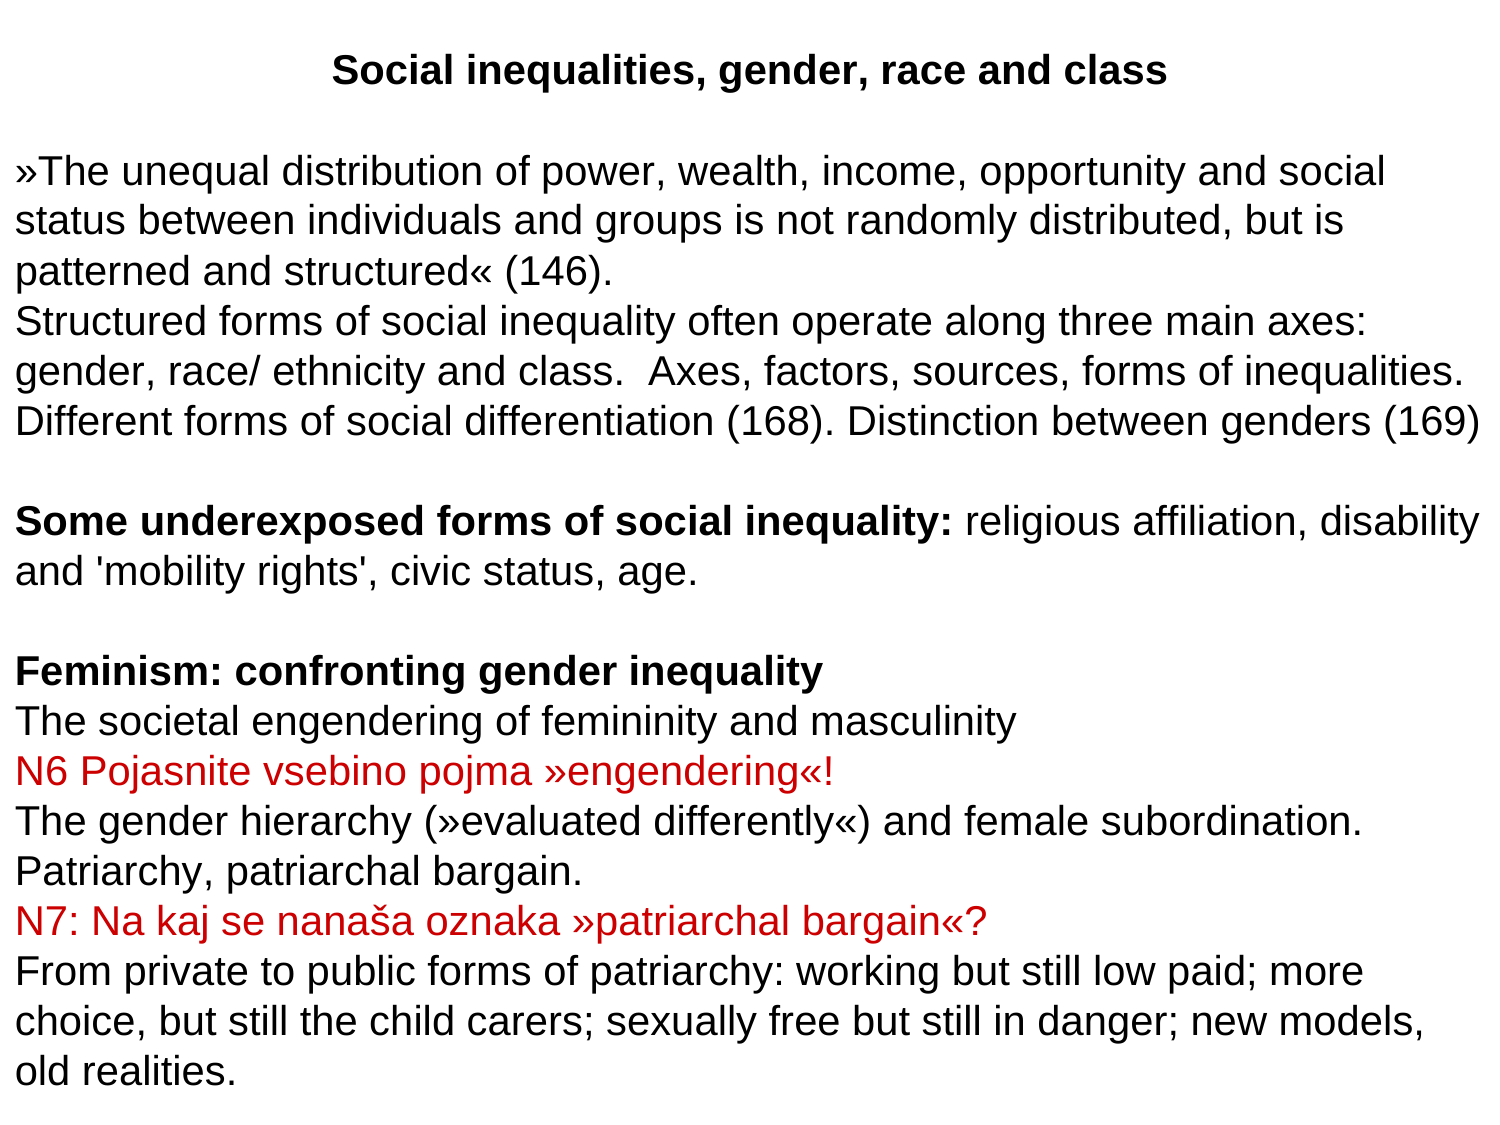

Social inequalities, gender, race and class
»The unequal distribution of power, wealth, income, opportunity and social status between individuals and groups is not randomly distributed, but is patterned and structured« (146).
Structured forms of social inequality often operate along three main axes: gender, race/ ethnicity and class. Axes, factors, sources, forms of inequalities. Different forms of social differentiation (168). Distinction between genders (169)
Some underexposed forms of social inequality: religious affiliation, disability and 'mobility rights', civic status, age.
Feminism: confronting gender inequality
The societal engendering of femininity and masculinity
N6 Pojasnite vsebino pojma »engendering«!
The gender hierarchy (»evaluated differently«) and female subordination. Patriarchy, patriarchal bargain.
N7: Na kaj se nanaša oznaka »patriarchal bargain«?
From private to public forms of patriarchy: working but still low paid; more choice, but still the child carers; sexually free but still in danger; new models, old realities.